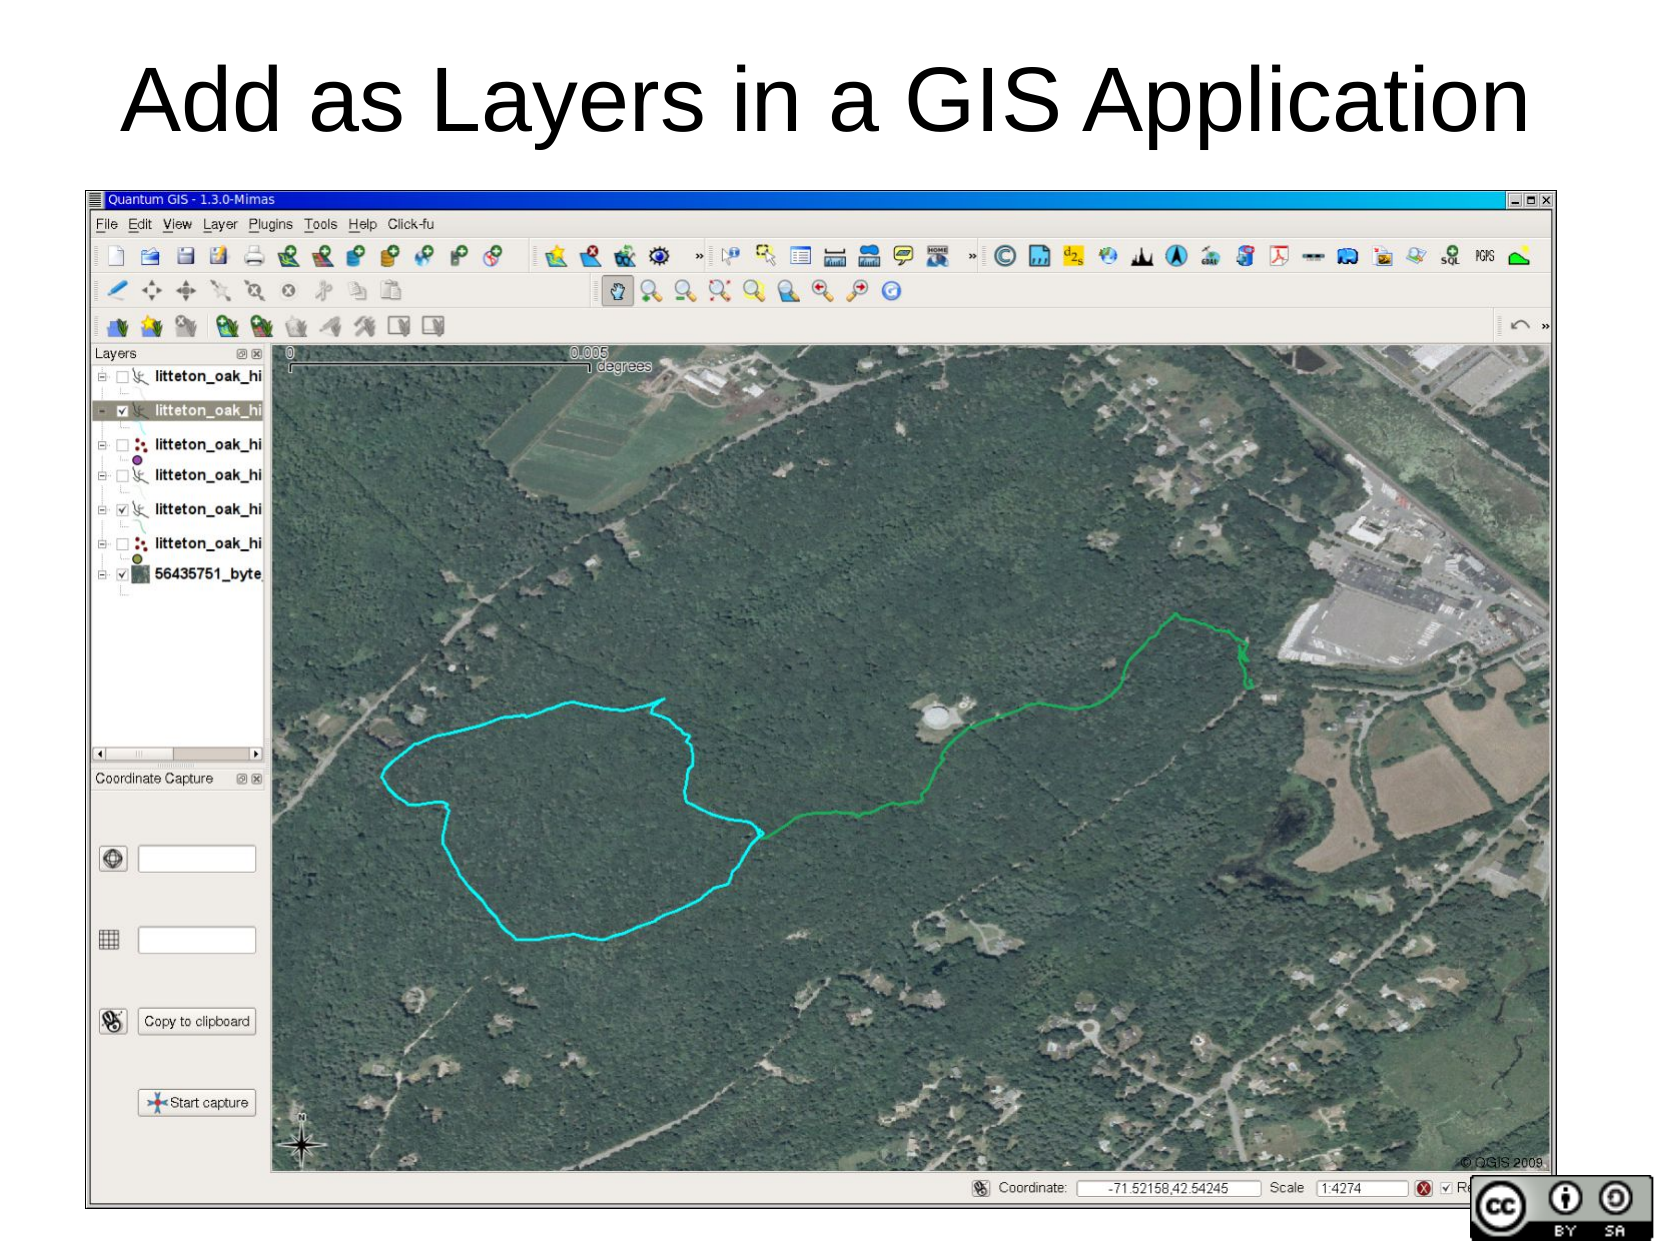

# Add as Layers in a GIS Application